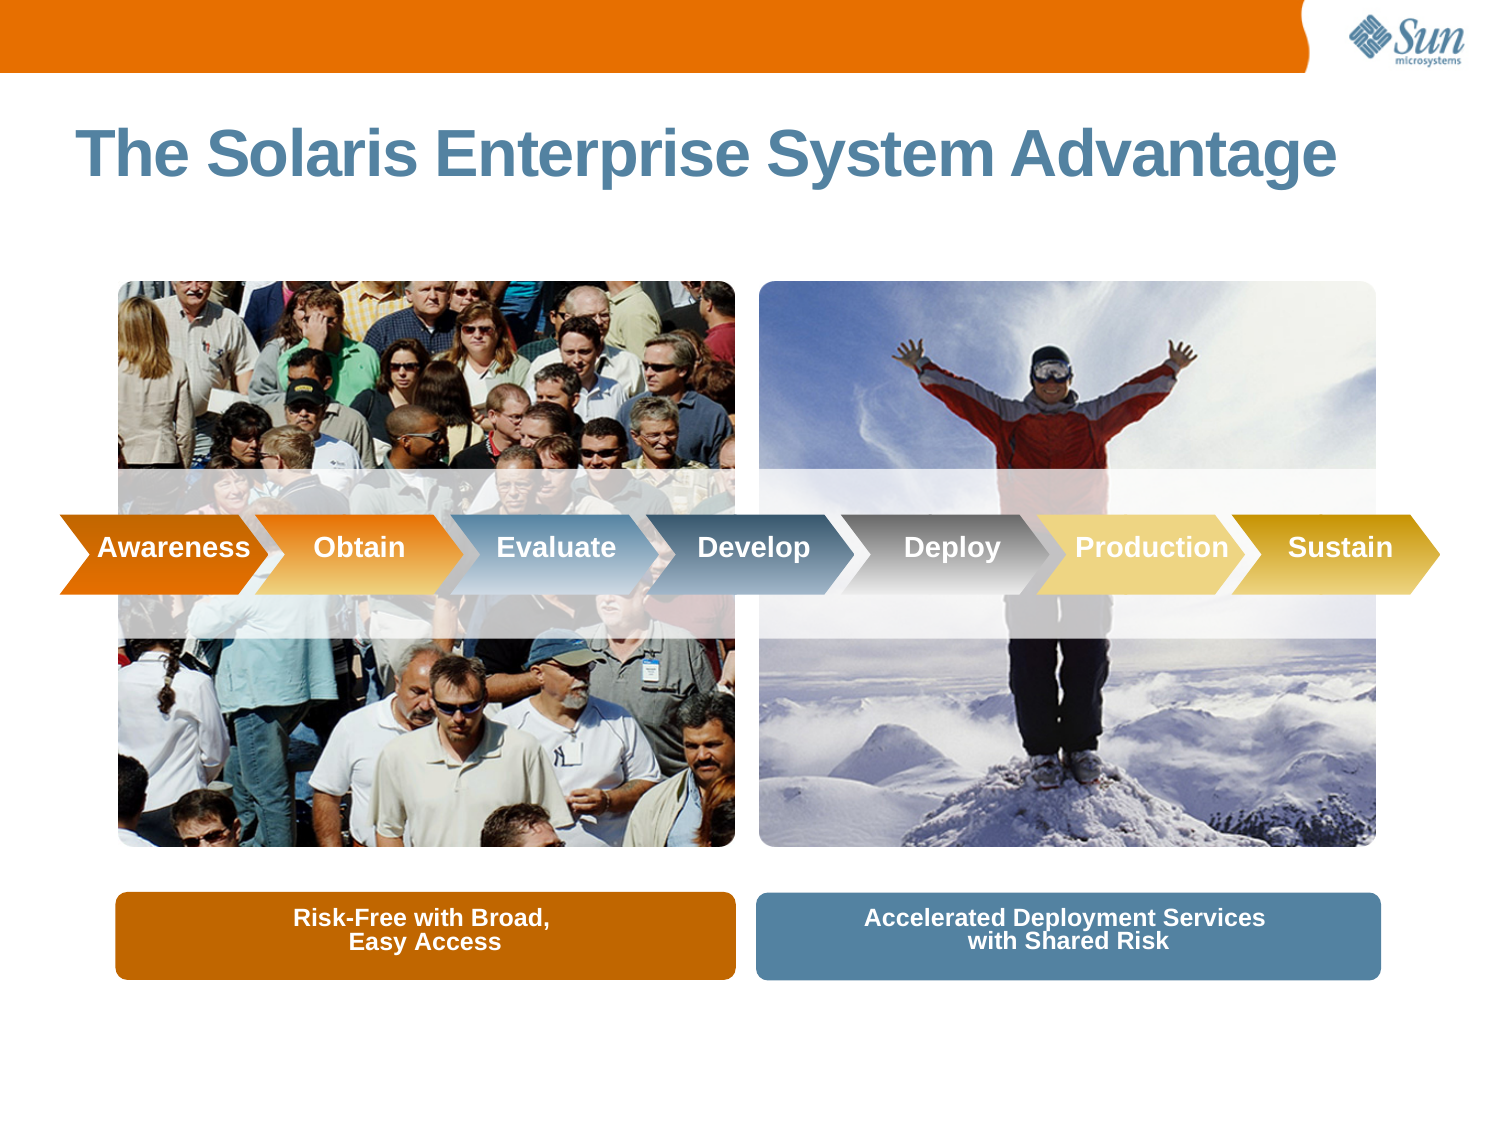

# The Solaris Enterprise System Advantage
Awareness
Obtain
Evaluate
Develop
Deploy
Production
Sustain
Risk-Free with Broad,
Easy Access
Accelerated Deployment Services
with Shared Risk
Accelerated Deployment Services
with Shared Risk
Risk-Free with Broad,
Easy Access